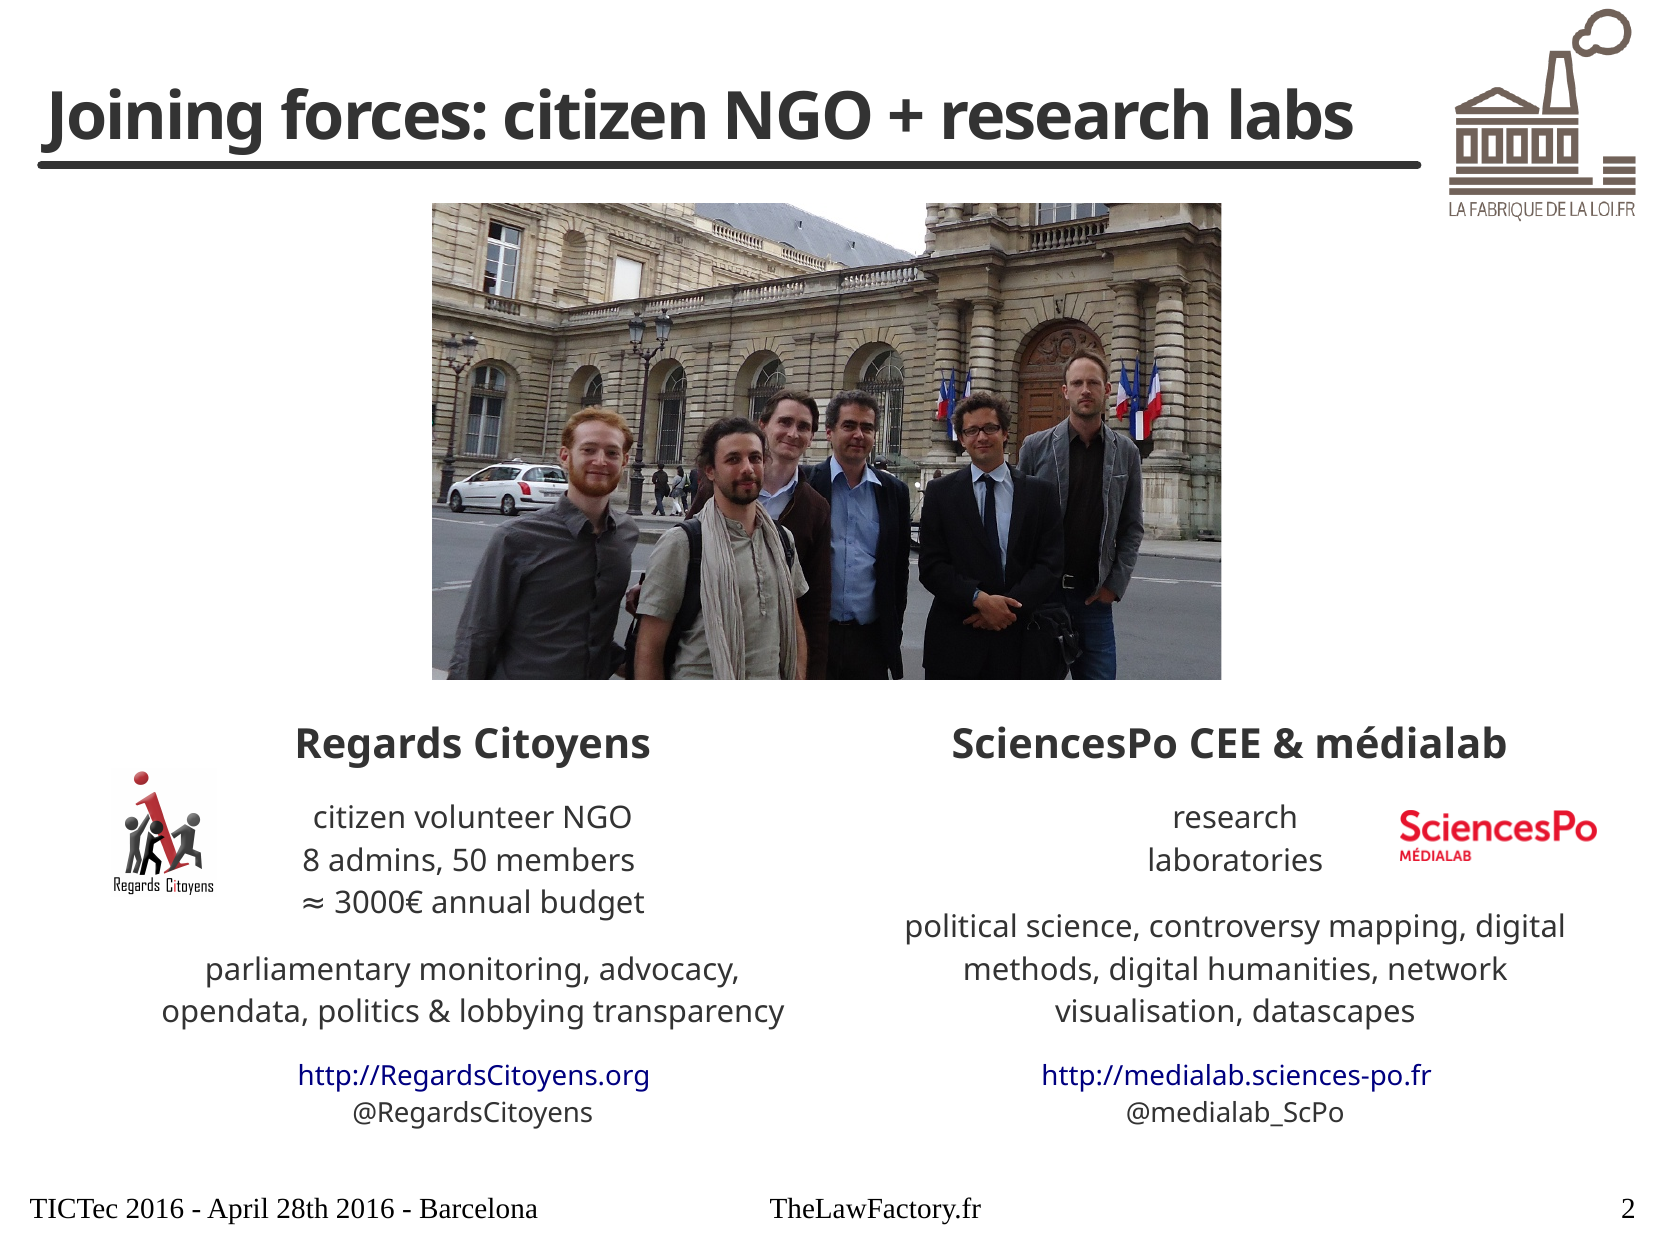

# Joining forces: citizen NGO + research labs
Regards Citoyens
citizen volunteer NGO
8 admins, 50 members
≈ 3000€ annual budget
parliamentary monitoring, advocacy, opendata, politics & lobbying transparency
http://RegardsCitoyens.org
@RegardsCitoyens
SciencesPo CEE & médialab
research
laboratories
political science, controversy mapping, digital methods, digital humanities, network visualisation, datascapes
http://medialab.sciences-po.fr
@medialab_ScPo
TICTec 2016 - April 28th 2016 - Barcelona
TheLawFactory.fr
2